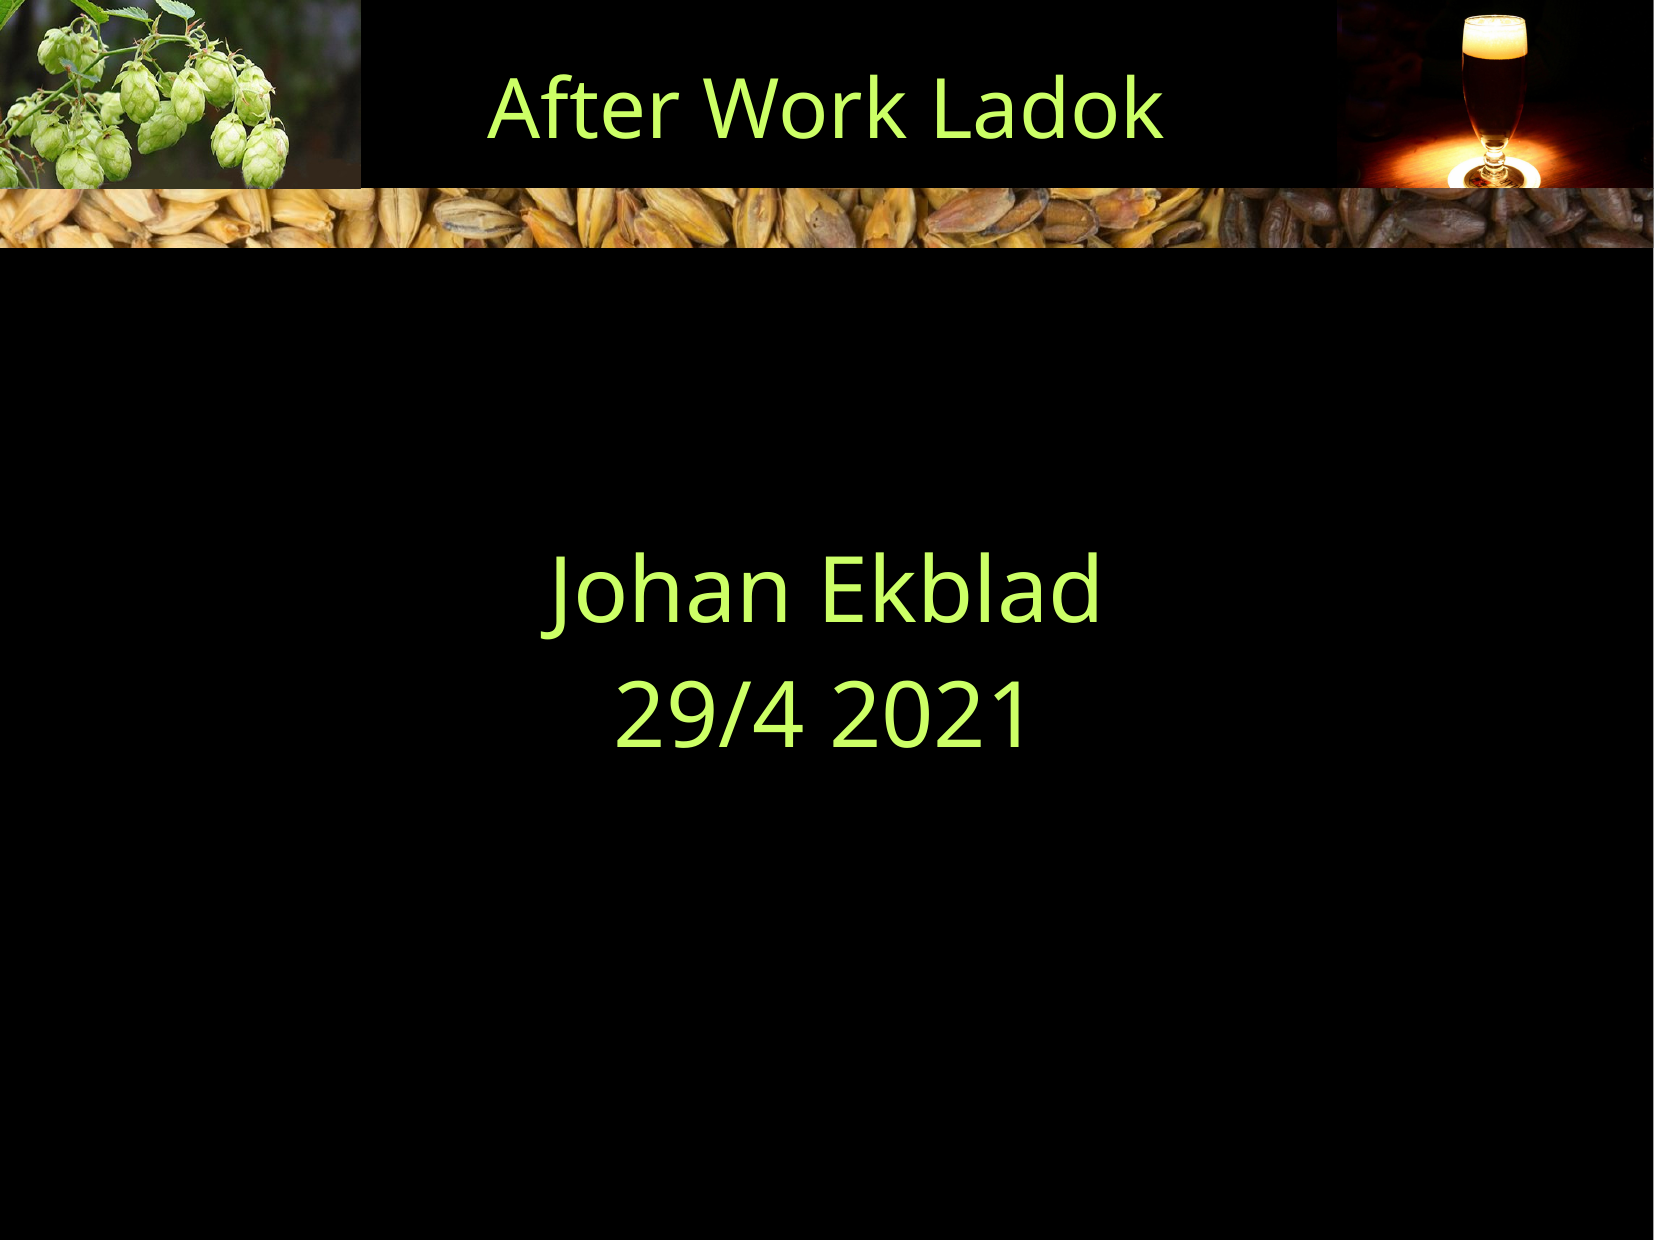

# After Work Ladok
Johan Ekblad
29/4 2021